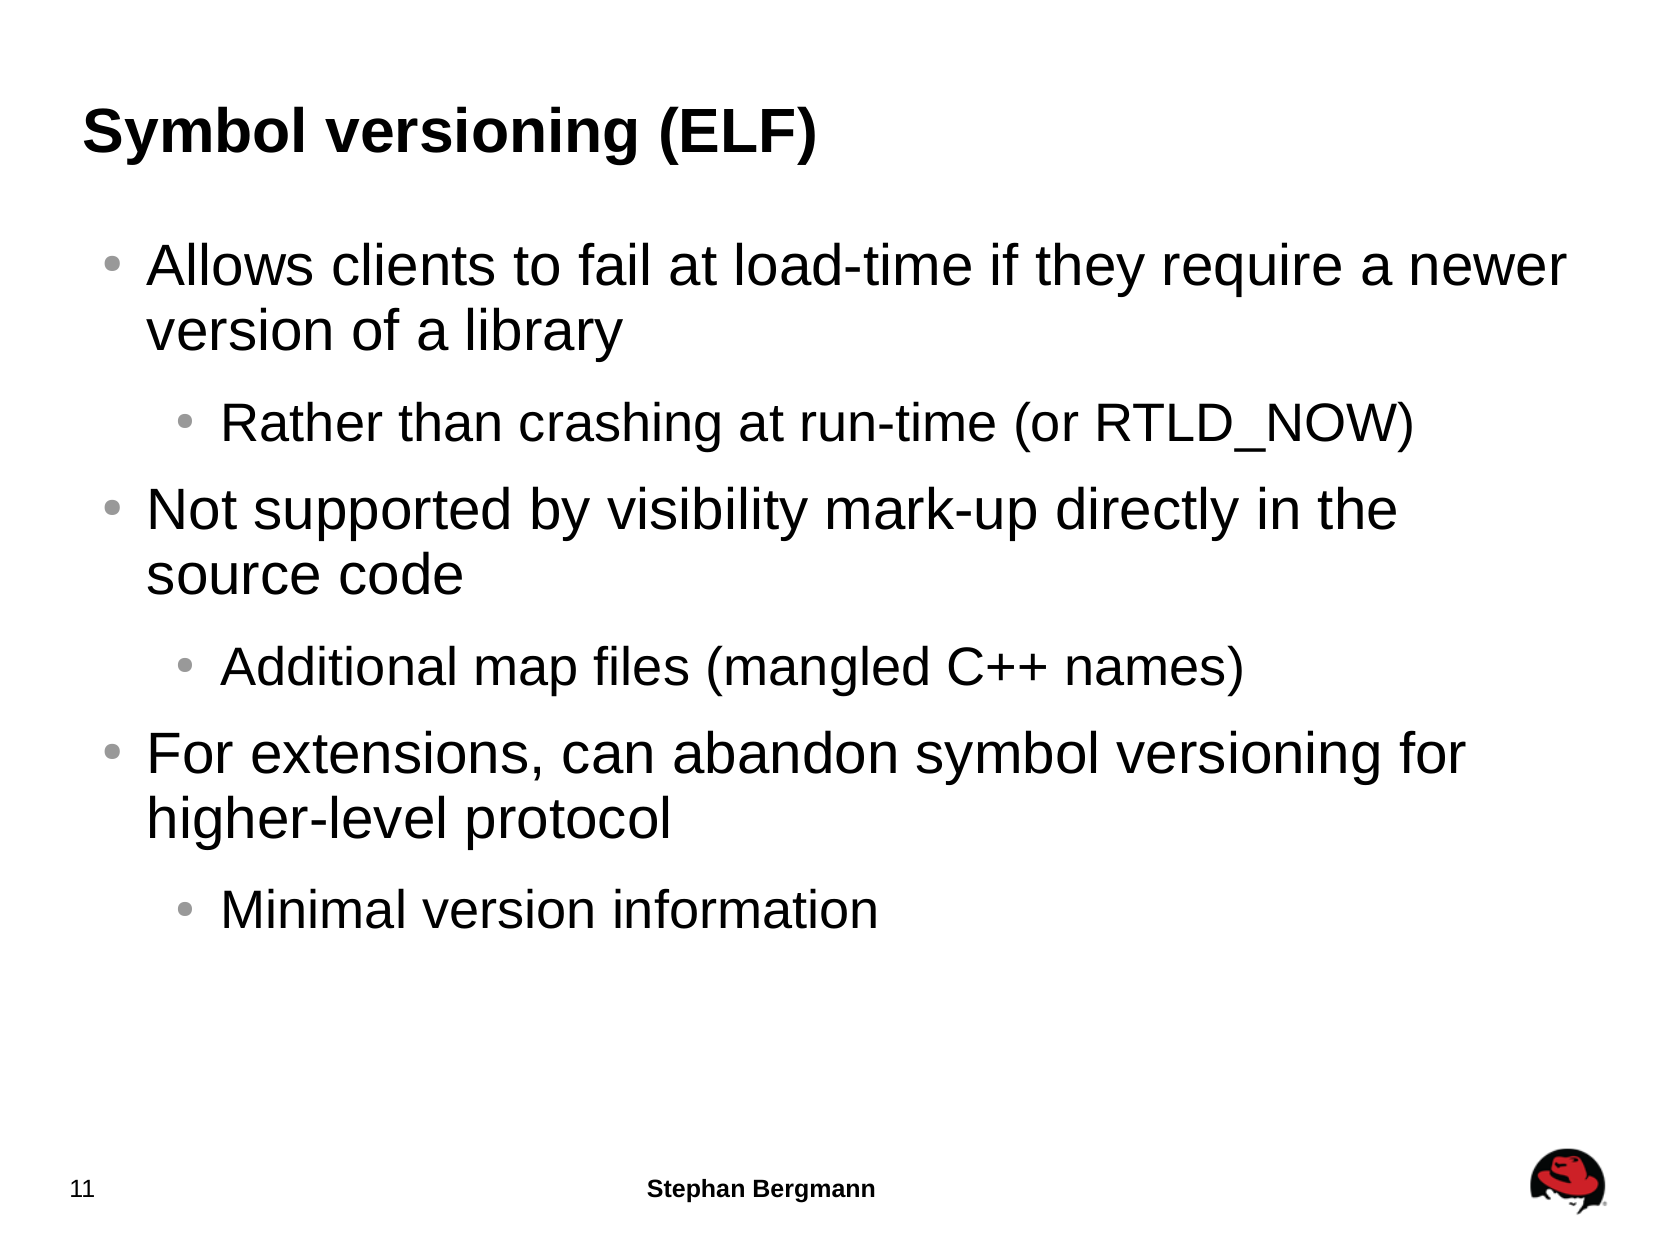

# Symbol versioning (ELF)
Allows clients to fail at load-time if they require a newer version of a library
Rather than crashing at run-time (or RTLD_NOW)
Not supported by visibility mark-up directly in the source code
Additional map files (mangled C++ names)
For extensions, can abandon symbol versioning for higher-level protocol
Minimal version information